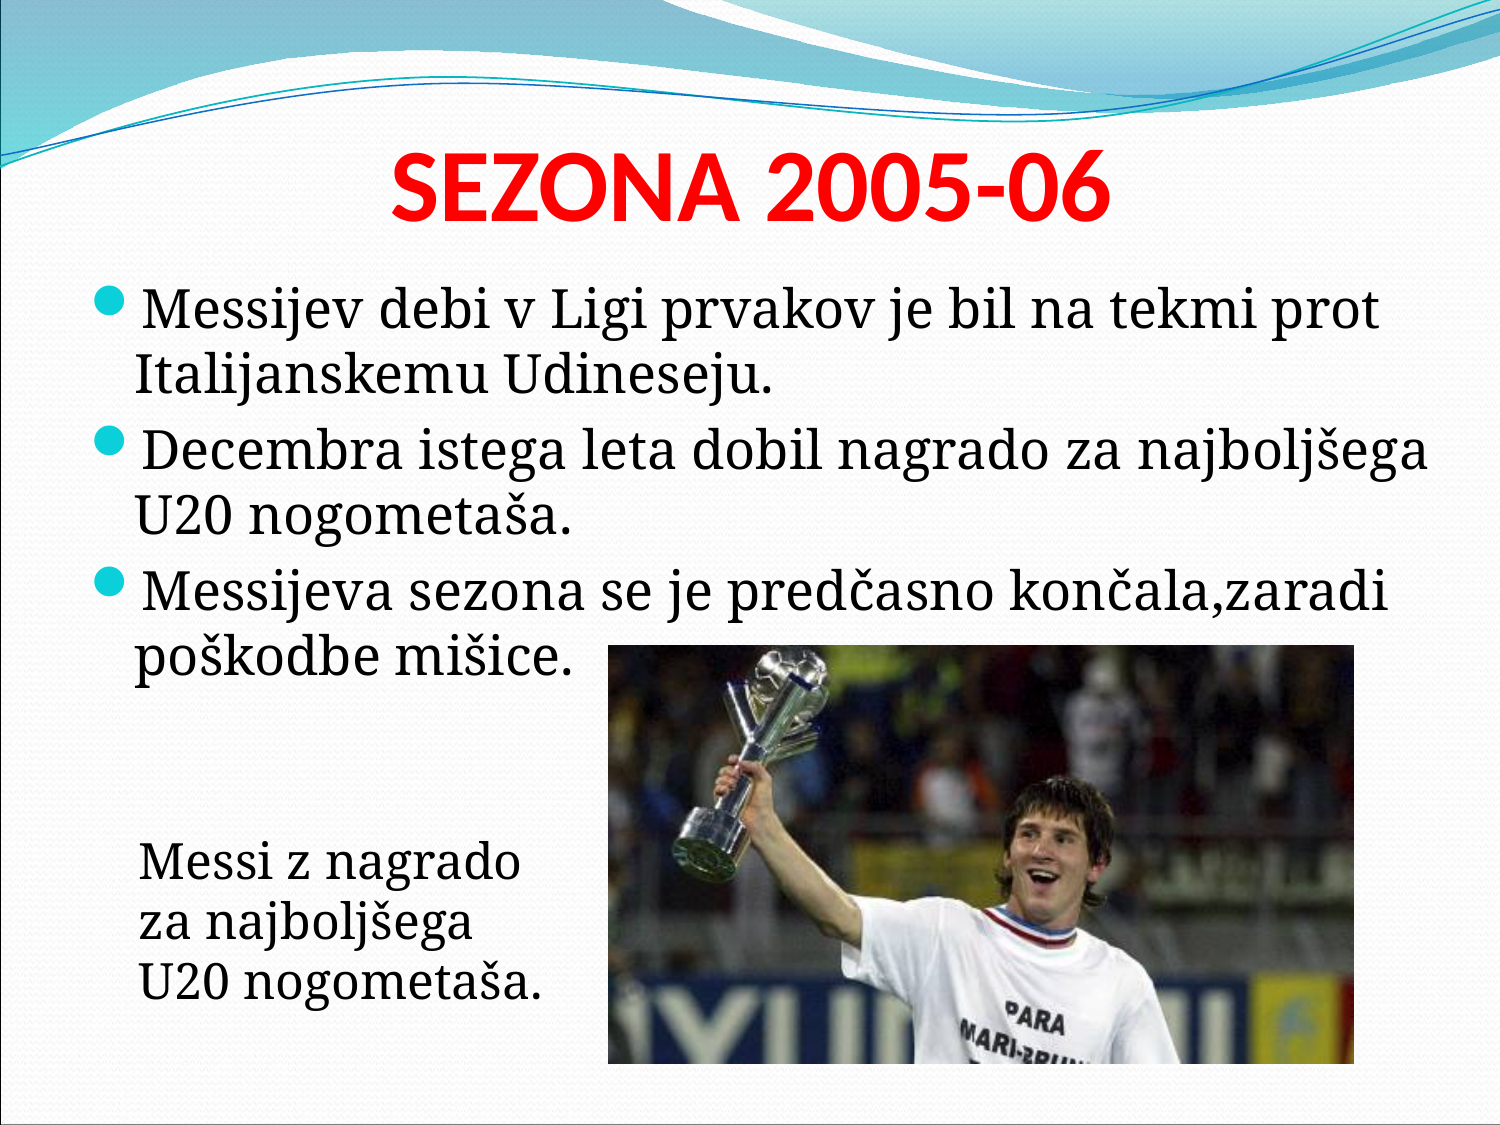

# SEZONA 2005-06
Messijev debi v Ligi prvakov je bil na tekmi prot Italijanskemu Udineseju.
Decembra istega leta dobil nagrado za najboljšega U20 nogometaša.
Messijeva sezona se je predčasno končala,zaradi poškodbe mišice.
Messi z nagrado za najboljšega U20 nogometaša.